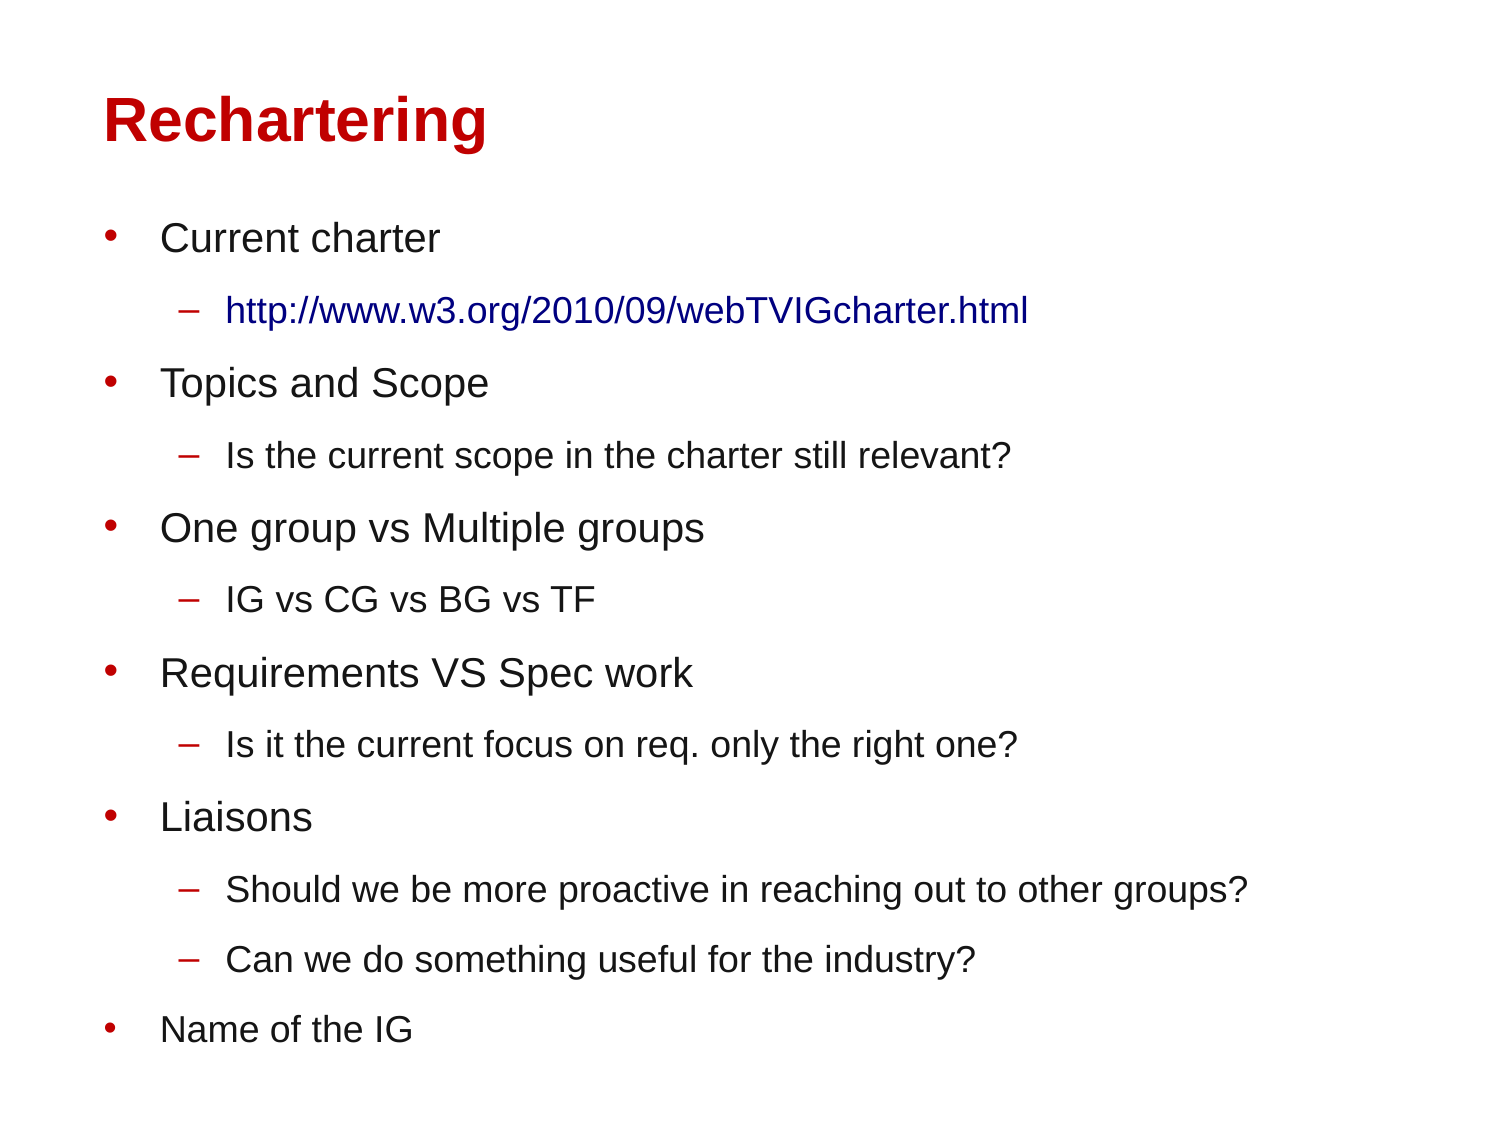

# Rechartering
Current charter
http://www.w3.org/2010/09/webTVIGcharter.html
Topics and Scope
Is the current scope in the charter still relevant?
One group vs Multiple groups
IG vs CG vs BG vs TF
Requirements VS Spec work
Is it the current focus on req. only the right one?
Liaisons
Should we be more proactive in reaching out to other groups?
Can we do something useful for the industry?
Name of the IG